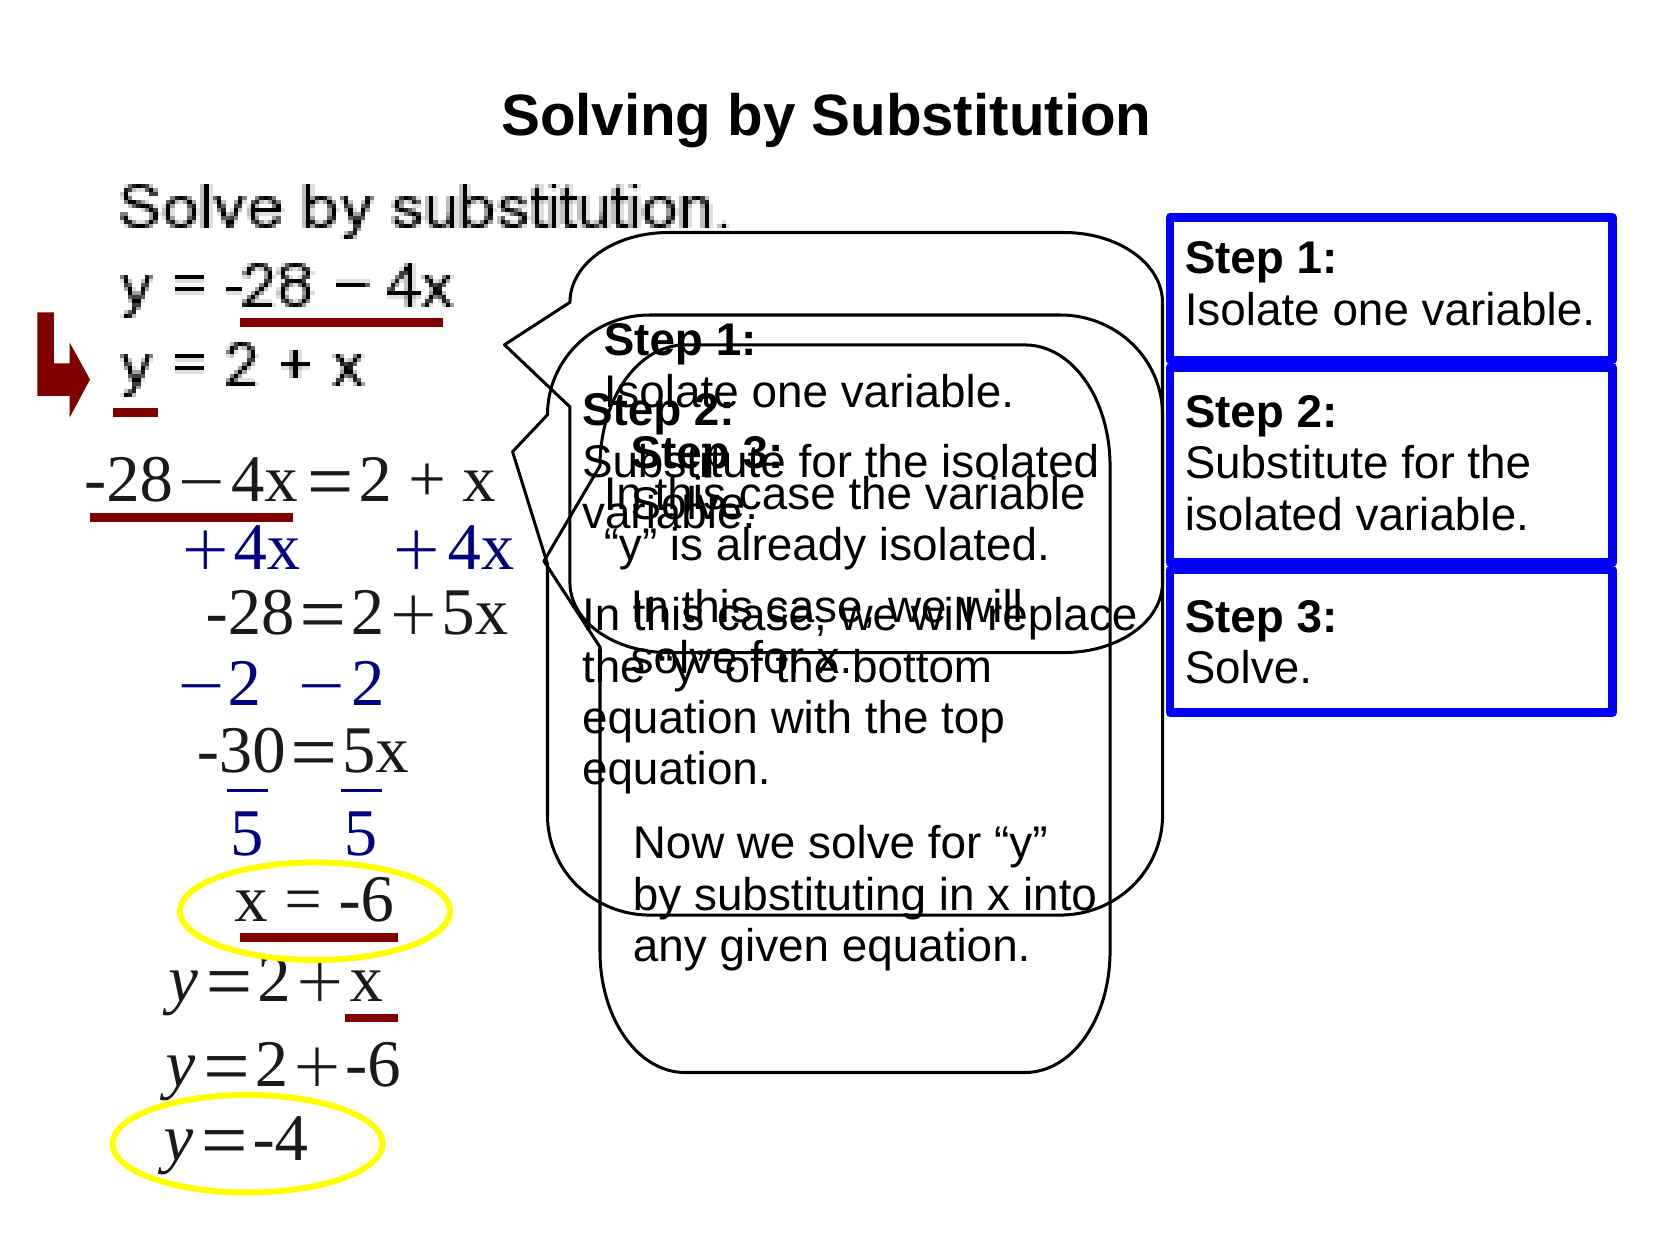

Solving by Substitution
Step 1:
Isolate one variable.
Step 2:
Substitute for the isolated variable.
Step 3:
Solve.
Step 1:
Isolate one variable.
In this case the variable
“y” is already isolated.
Step 2:
Substitute for the isolated
variable.
In this case, we will replace
the “y” of the bottom
equation with the top
equation.
Step 3:
Solve.
In this case, we will
solve for x.
Now we solve for “y”
by substituting in x into
any given equation.